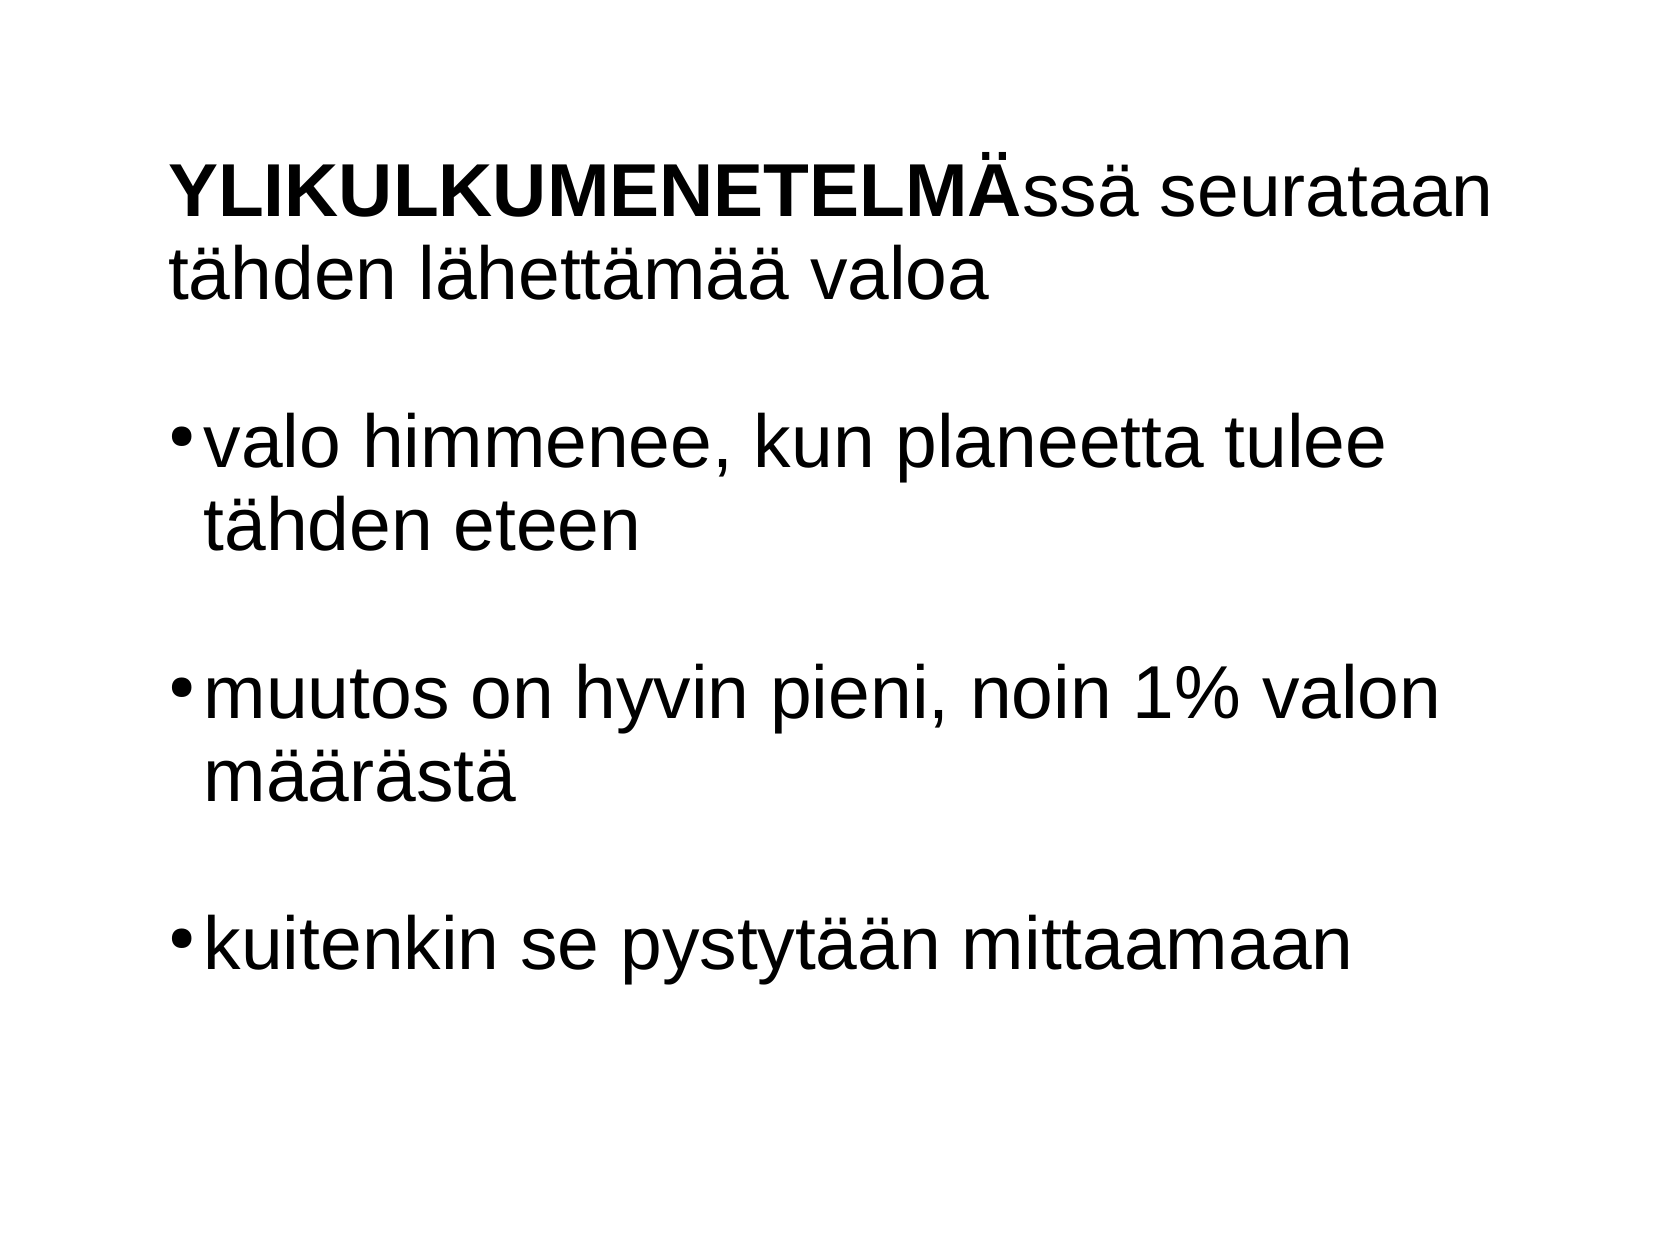

YLIKULKUMENETELMÄssä seurataan tähden lähettämää valoa
valo himmenee, kun planeetta tulee tähden eteen
muutos on hyvin pieni, noin 1% valon määrästä
kuitenkin se pystytään mittaamaan